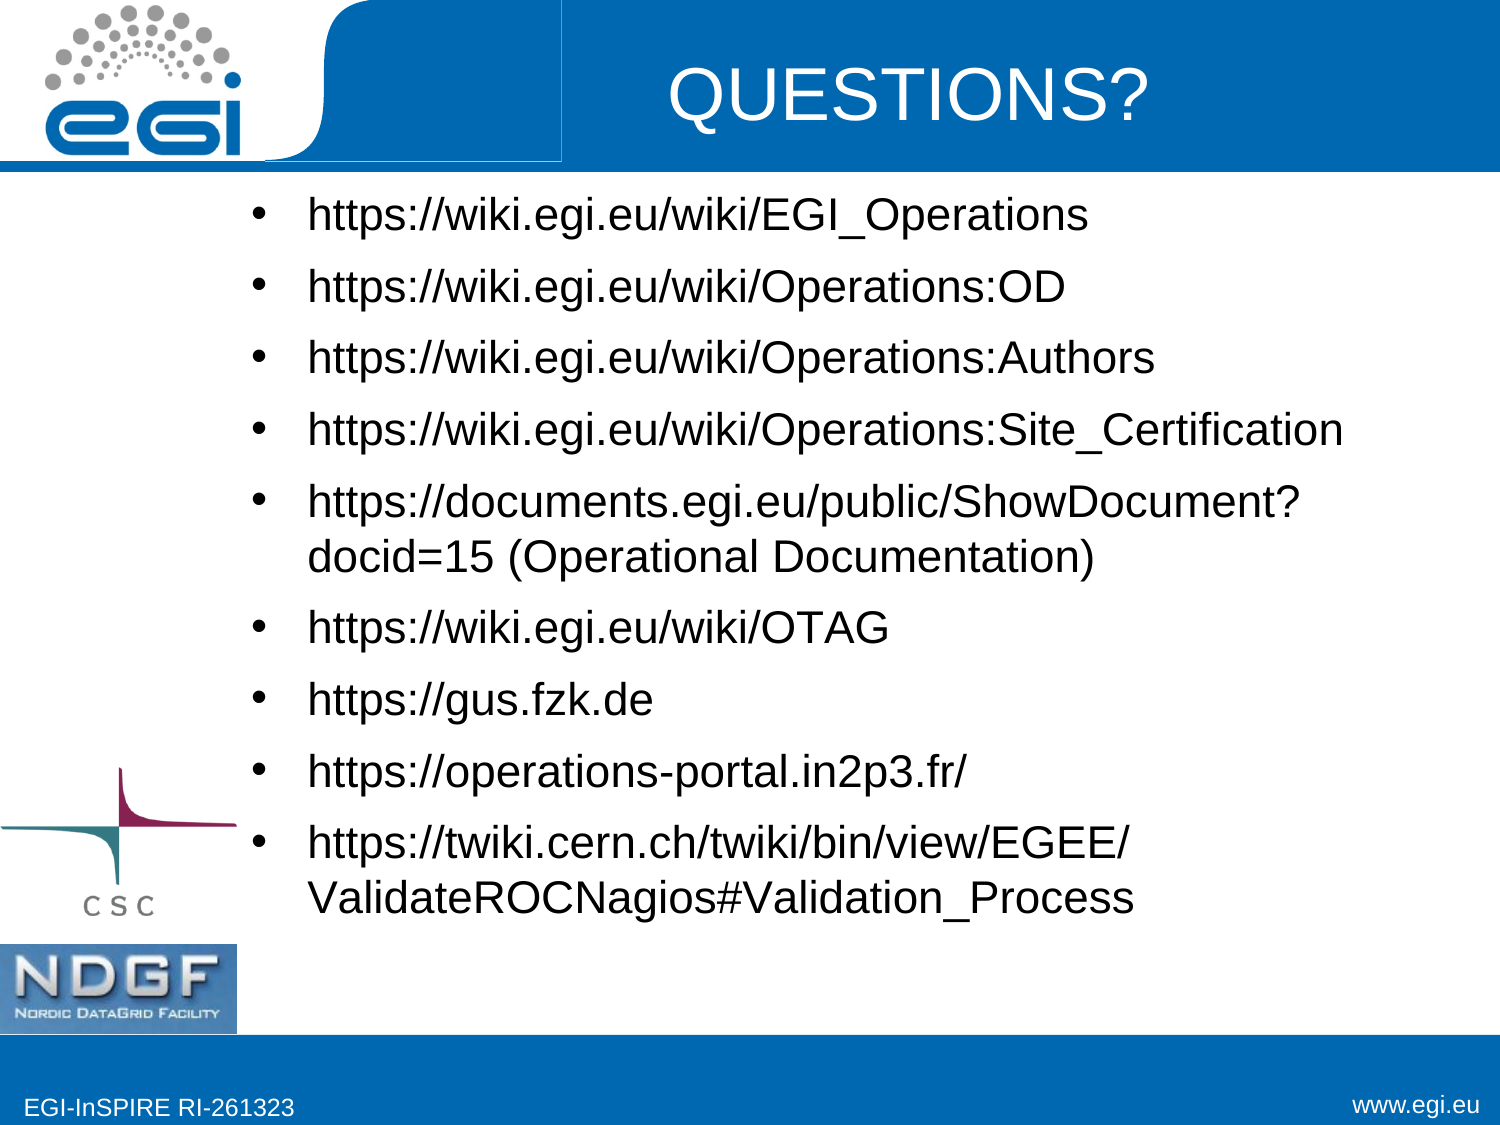

# QUESTIONS?
https://wiki.egi.eu/wiki/EGI_Operations
https://wiki.egi.eu/wiki/Operations:OD
https://wiki.egi.eu/wiki/Operations:Authors
https://wiki.egi.eu/wiki/Operations:Site_Certification
https://documents.egi.eu/public/ShowDocument?docid=15 (Operational Documentation)
https://wiki.egi.eu/wiki/OTAG
https://gus.fzk.de
https://operations-portal.in2p3.fr/
https://twiki.cern.ch/twiki/bin/view/EGEE/ValidateROCNagios#Validation_Process